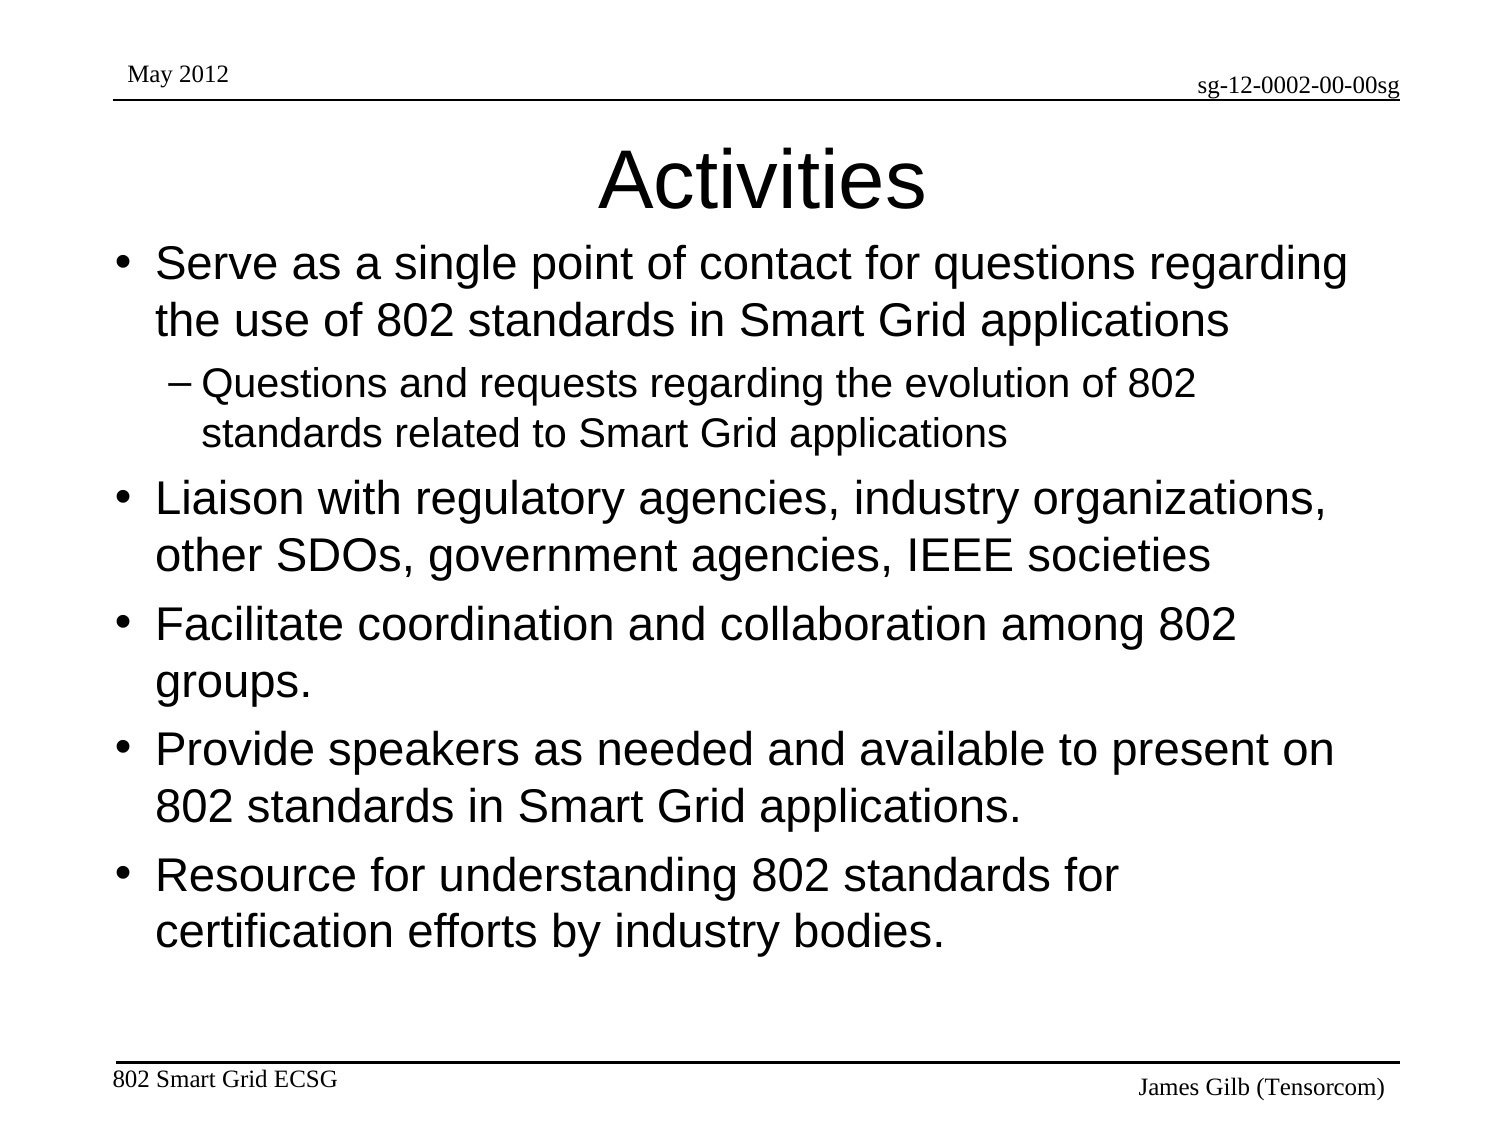

# Activities
Serve as a single point of contact for questions regarding the use of 802 standards in Smart Grid applications
Questions and requests regarding the evolution of 802 standards related to Smart Grid applications
Liaison with regulatory agencies, industry organizations, other SDOs, government agencies, IEEE societies
Facilitate coordination and collaboration among 802 groups.
Provide speakers as needed and available to present on 802 standards in Smart Grid applications.
Resource for understanding 802 standards for certification efforts by industry bodies.